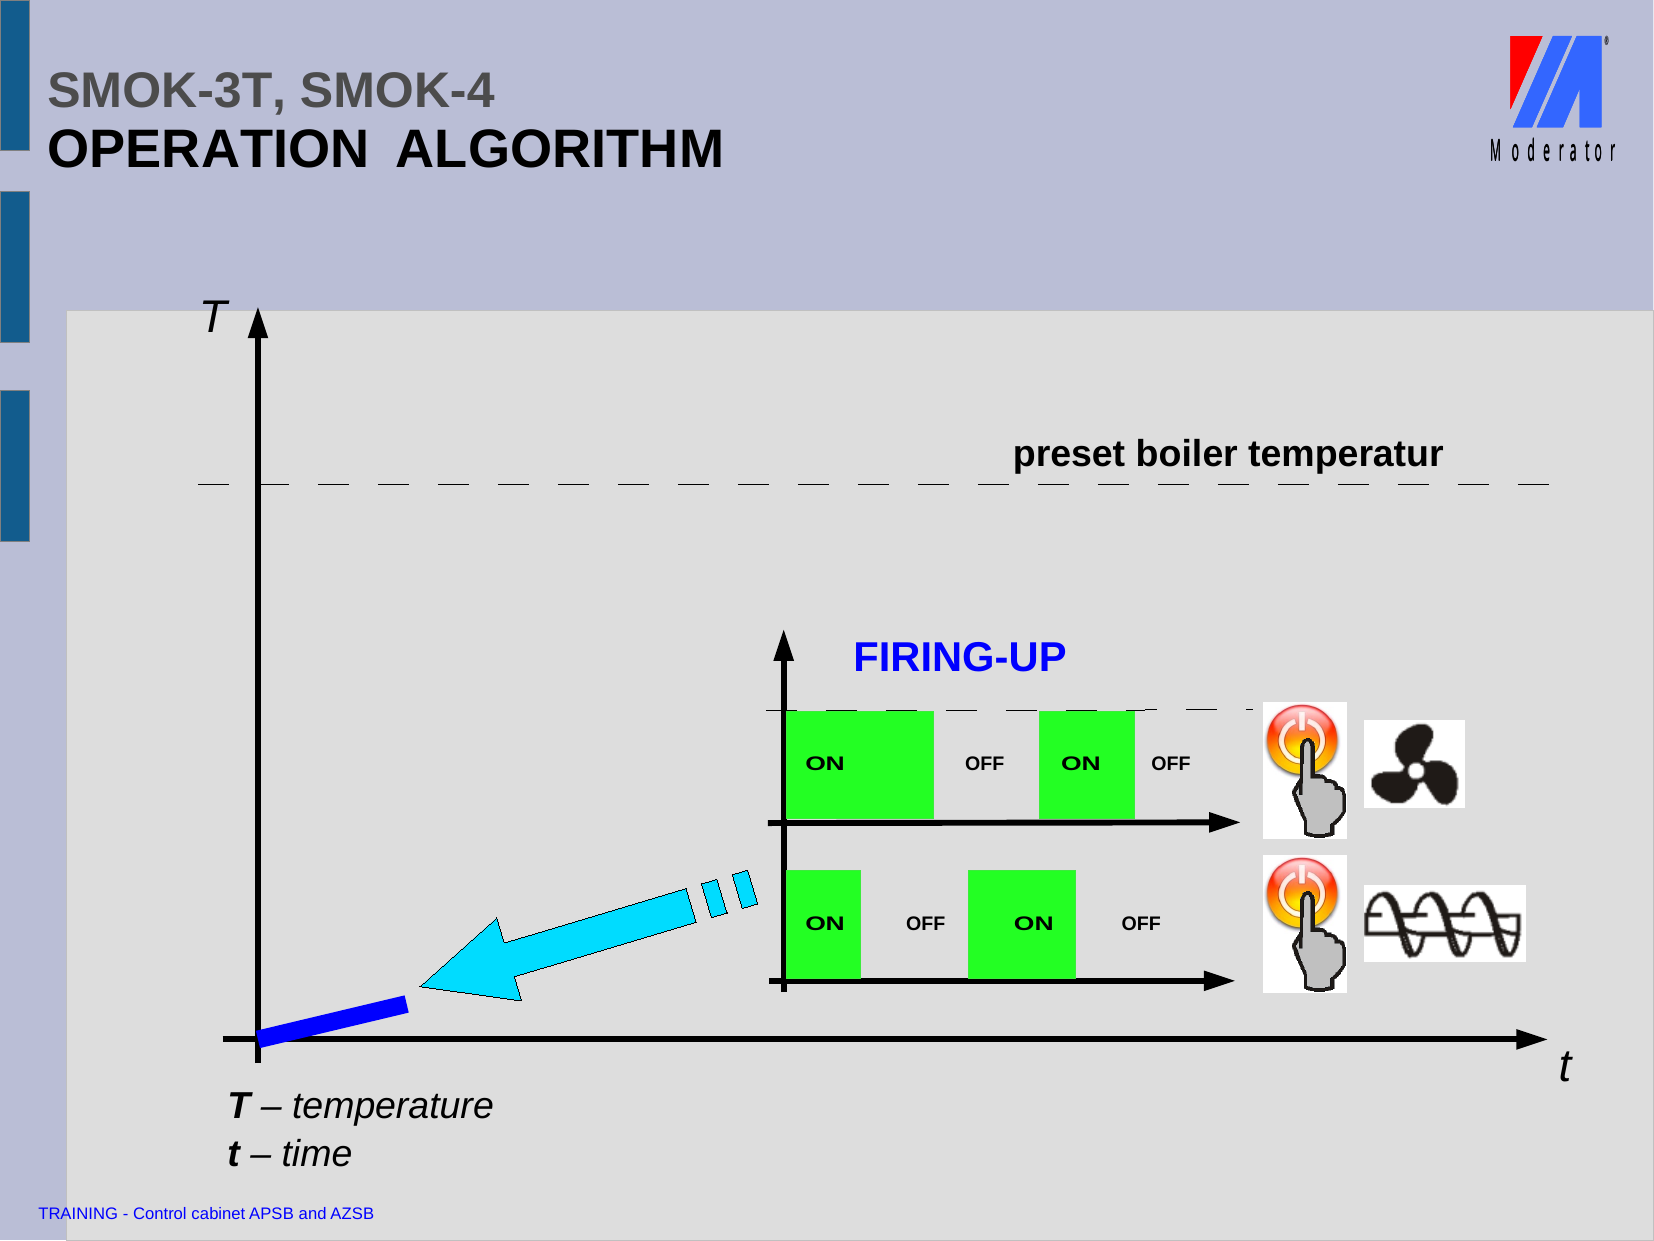

# SMOK-3T, SMOK-4 OPERATION ALGORITHM
T
preset boiler temperatur
FIRING-UP
ON
OFF
ON
OFF
ON
OFF
ON
OFF
t
T – temperature
t – time
TRAINING - Control cabinet APSB and AZSB